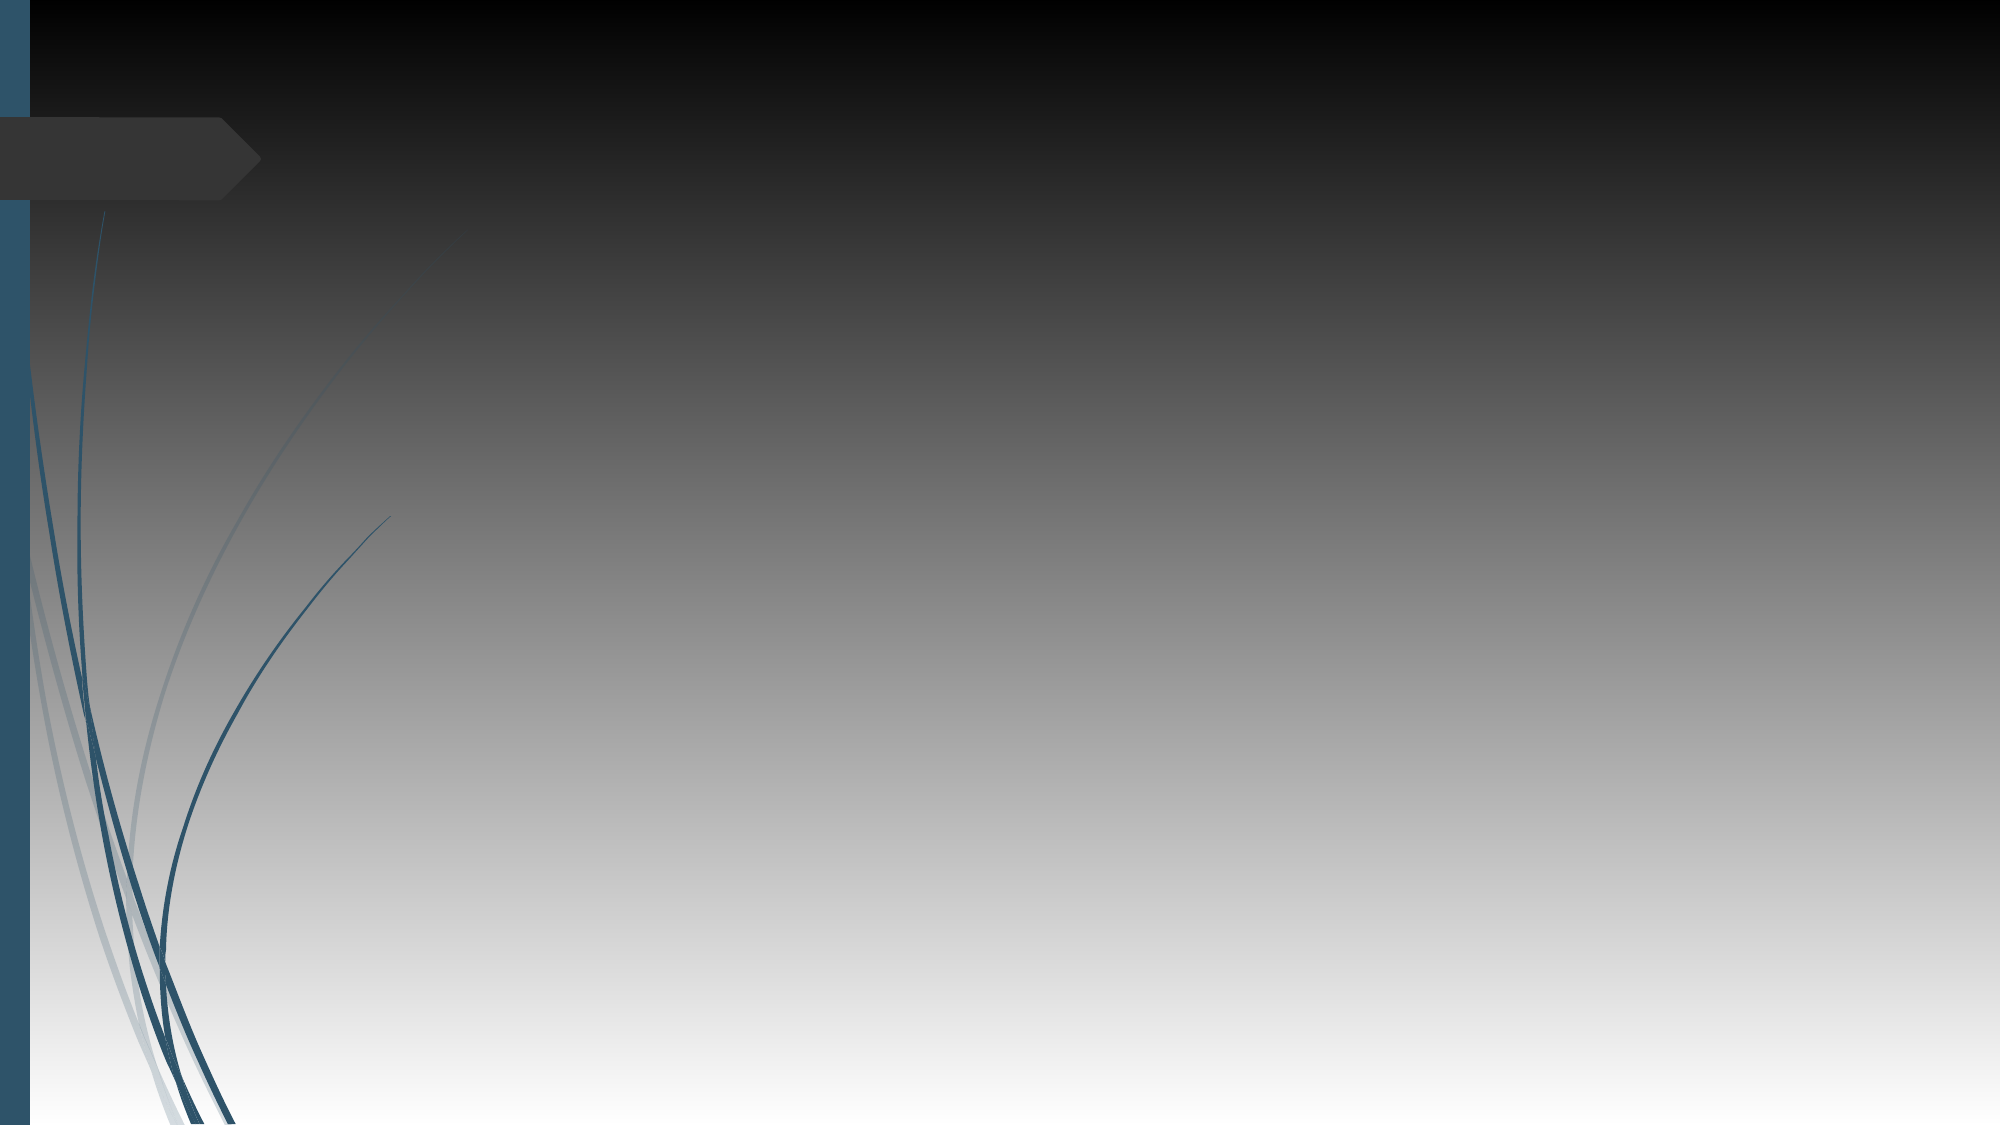

Rúbrica
Acuerdos previos a la evaluación
Con qué lo evaluamos
Evaluación
Instrumento y técnicas
Marco Normativo
Qué evaluamos